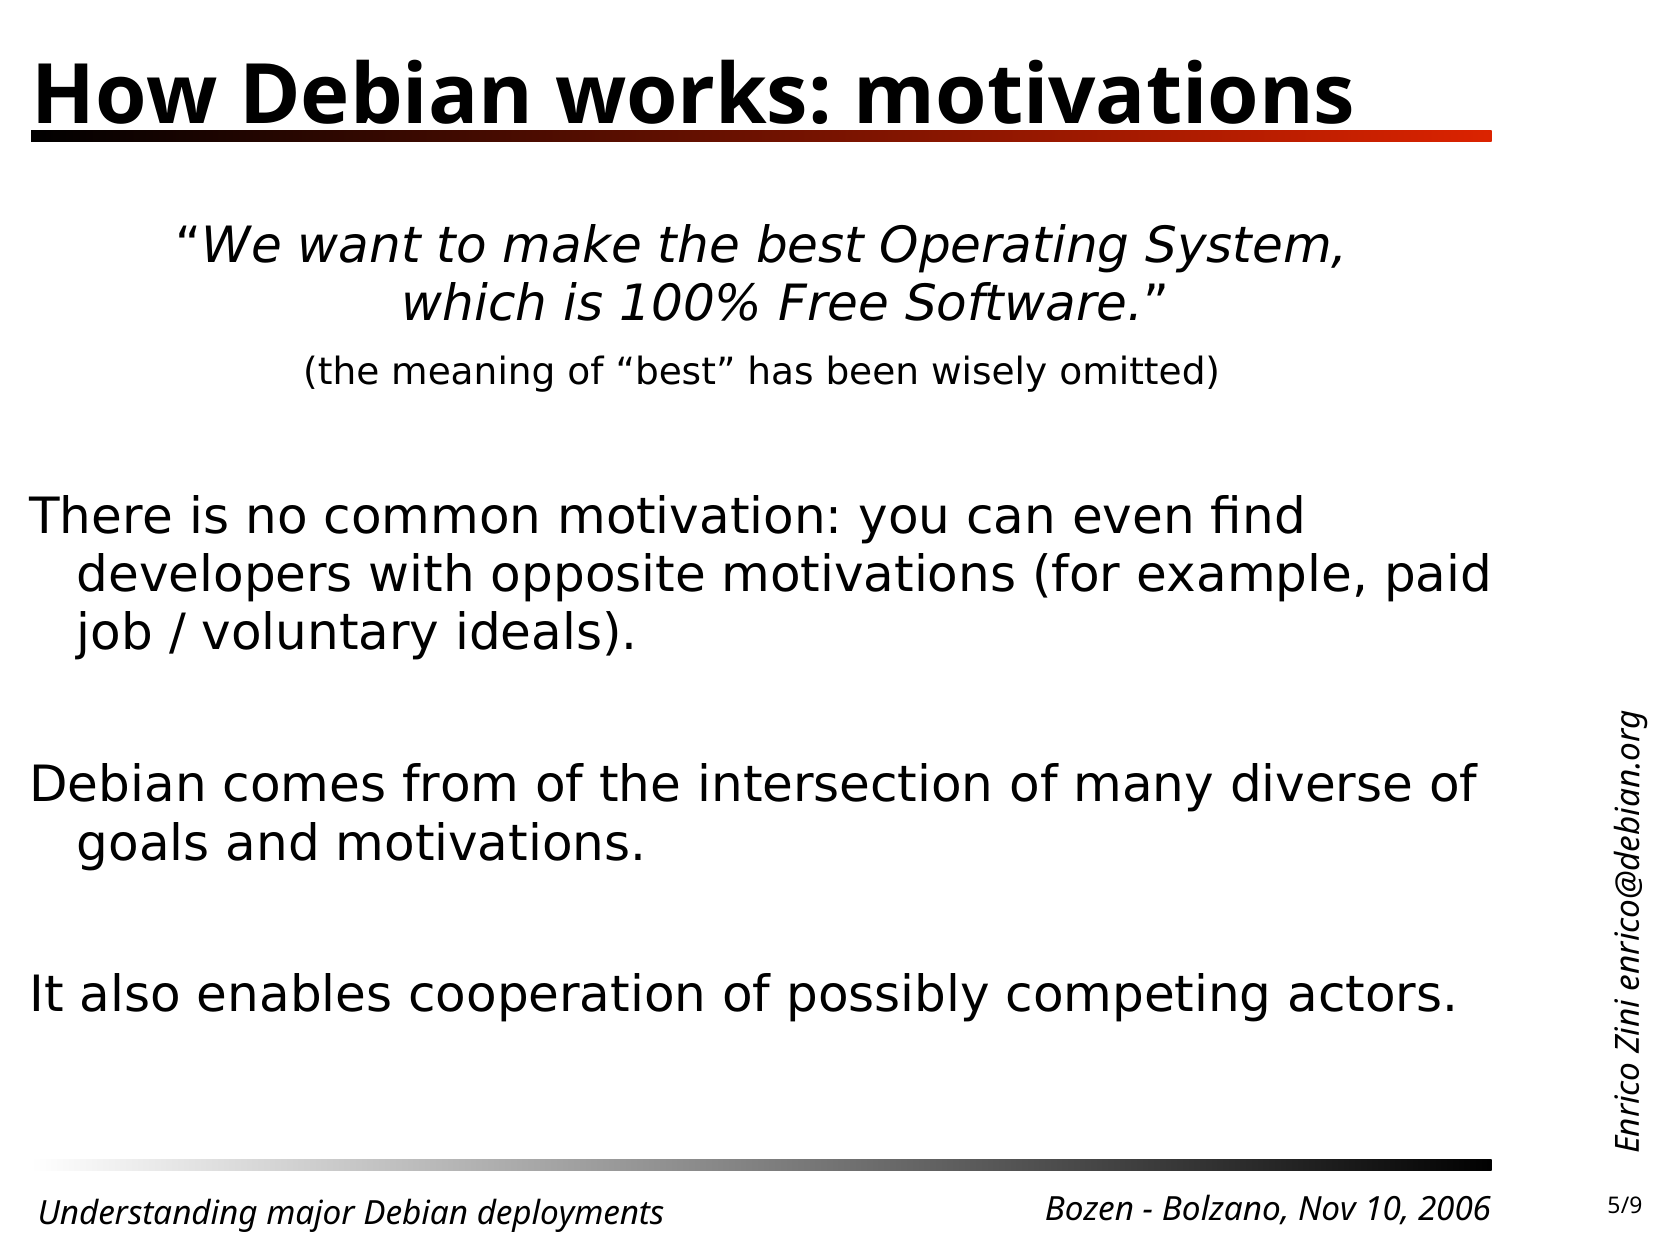

How Debian works: motivations
Because you like it
Because your friends use it
Because your customers use it
Because your wife is a Debian Developer
Because you want your customers to use it
Because your government does not want you to use it
Because your friends never heard about it
Because your government uses it
Because it makes you look smart
Because you can upload to it
Because it feels good
Because you use it
“We want to make the best Operating System,
which is 100% Free Software.”
(the meaning of “best” has been wisely omitted)
There is no common motivation: you can even find developers with opposite motivations (for example, paid job / voluntary ideals).
Debian comes from of the intersection of many diverse of goals and motivations.
It also enables cooperation of possibly competing actors.